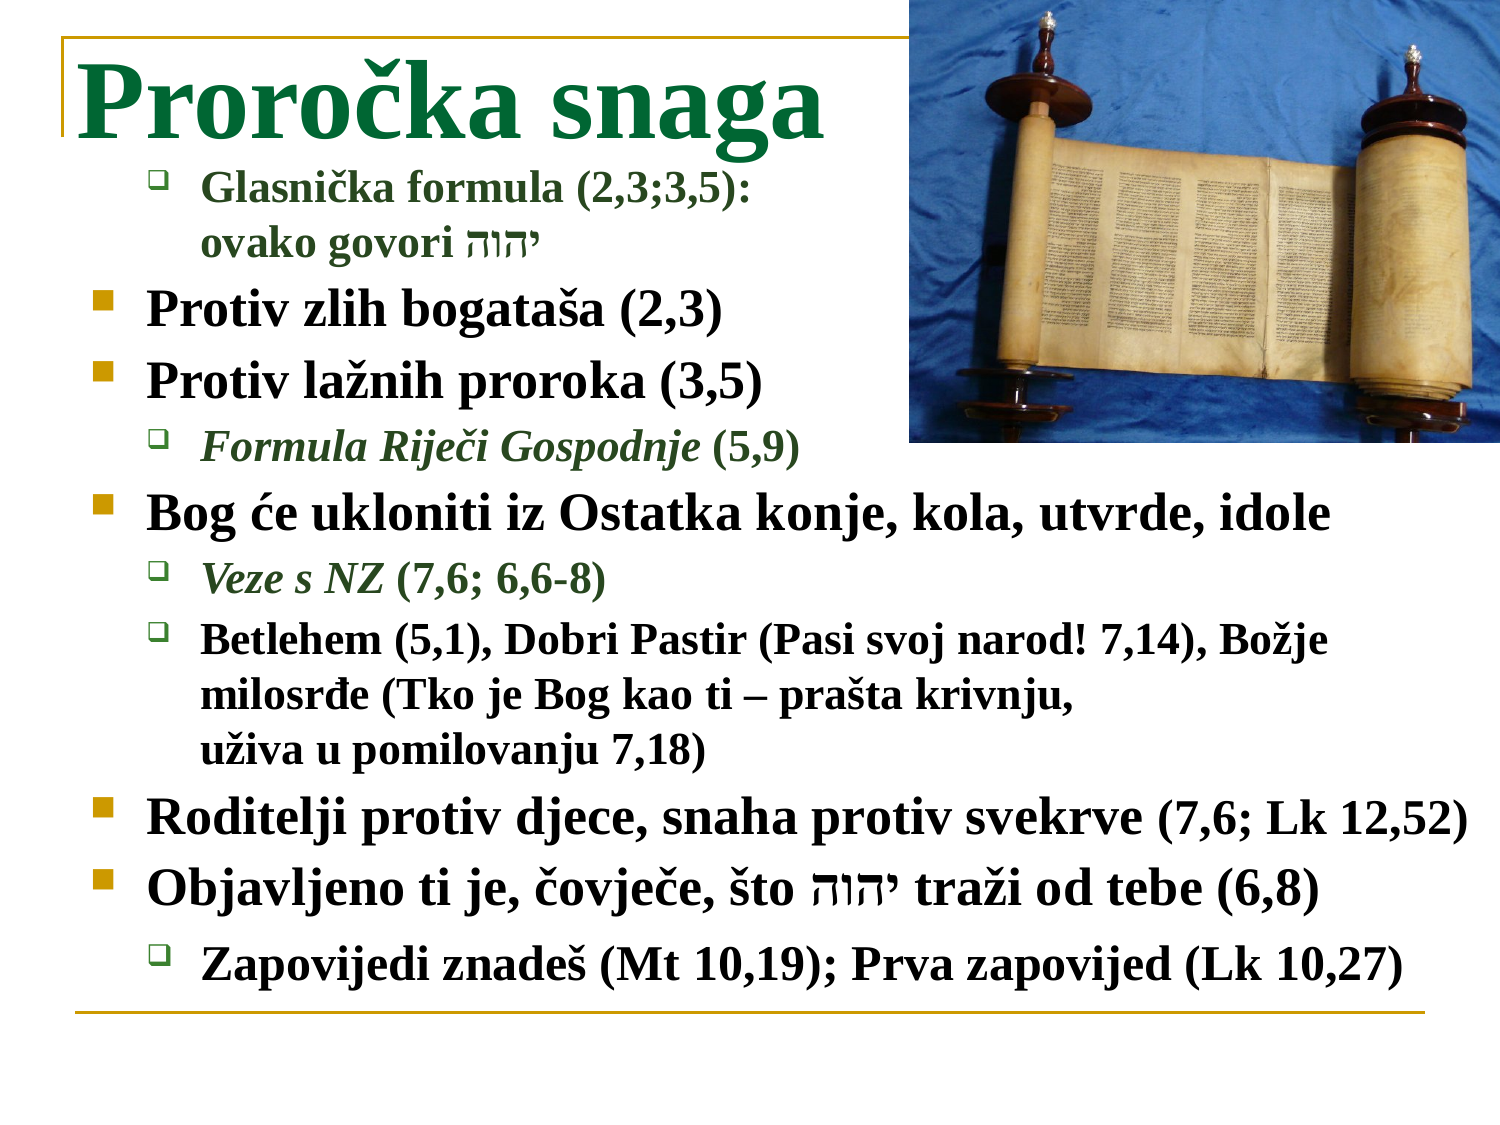

# Proročka snaga
Glasnička formula (2,3;3,5):
ovako govori יהוה
Protiv zlih bogataša (2,3)
Protiv lažnih proroka (3,5)
Formula Riječi Gospodnje (5,9)
Bog će ukloniti iz Ostatka konje, kola, utvrde, idole
Veze s NZ (7,6; 6,6-8)
Betlehem (5,1), Dobri Pastir (Pasi svoj narod! 7,14), Božje milosrđe (Tko je Bog kao ti – prašta krivnju,
uživa u pomilovanju 7,18)
Roditelji protiv djece, snaha protiv svekrve (7,6; Lk 12,52)
Objavljeno ti je, čovječe, što יהוה traži od tebe (6,8)
Zapovijedi znadeš (Mt 10,19); Prva zapovijed (Lk 10,27)